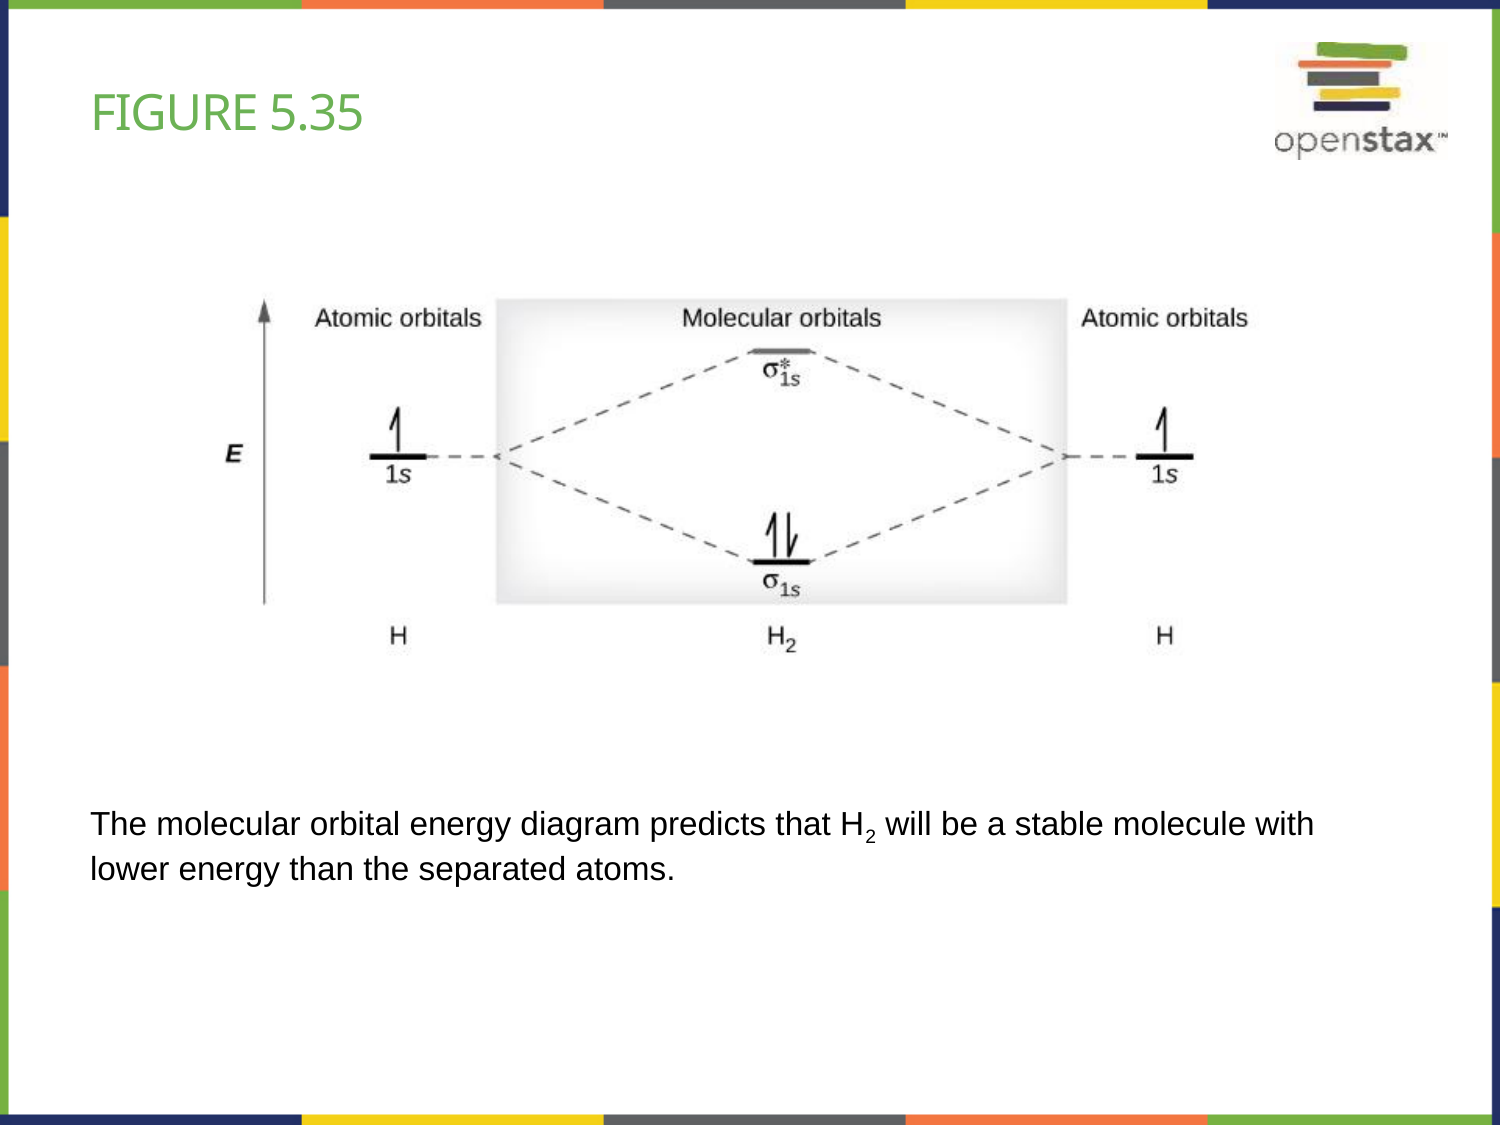

# Figure 5.35
The molecular orbital energy diagram predicts that H2 will be a stable molecule with lower energy than the separated atoms.